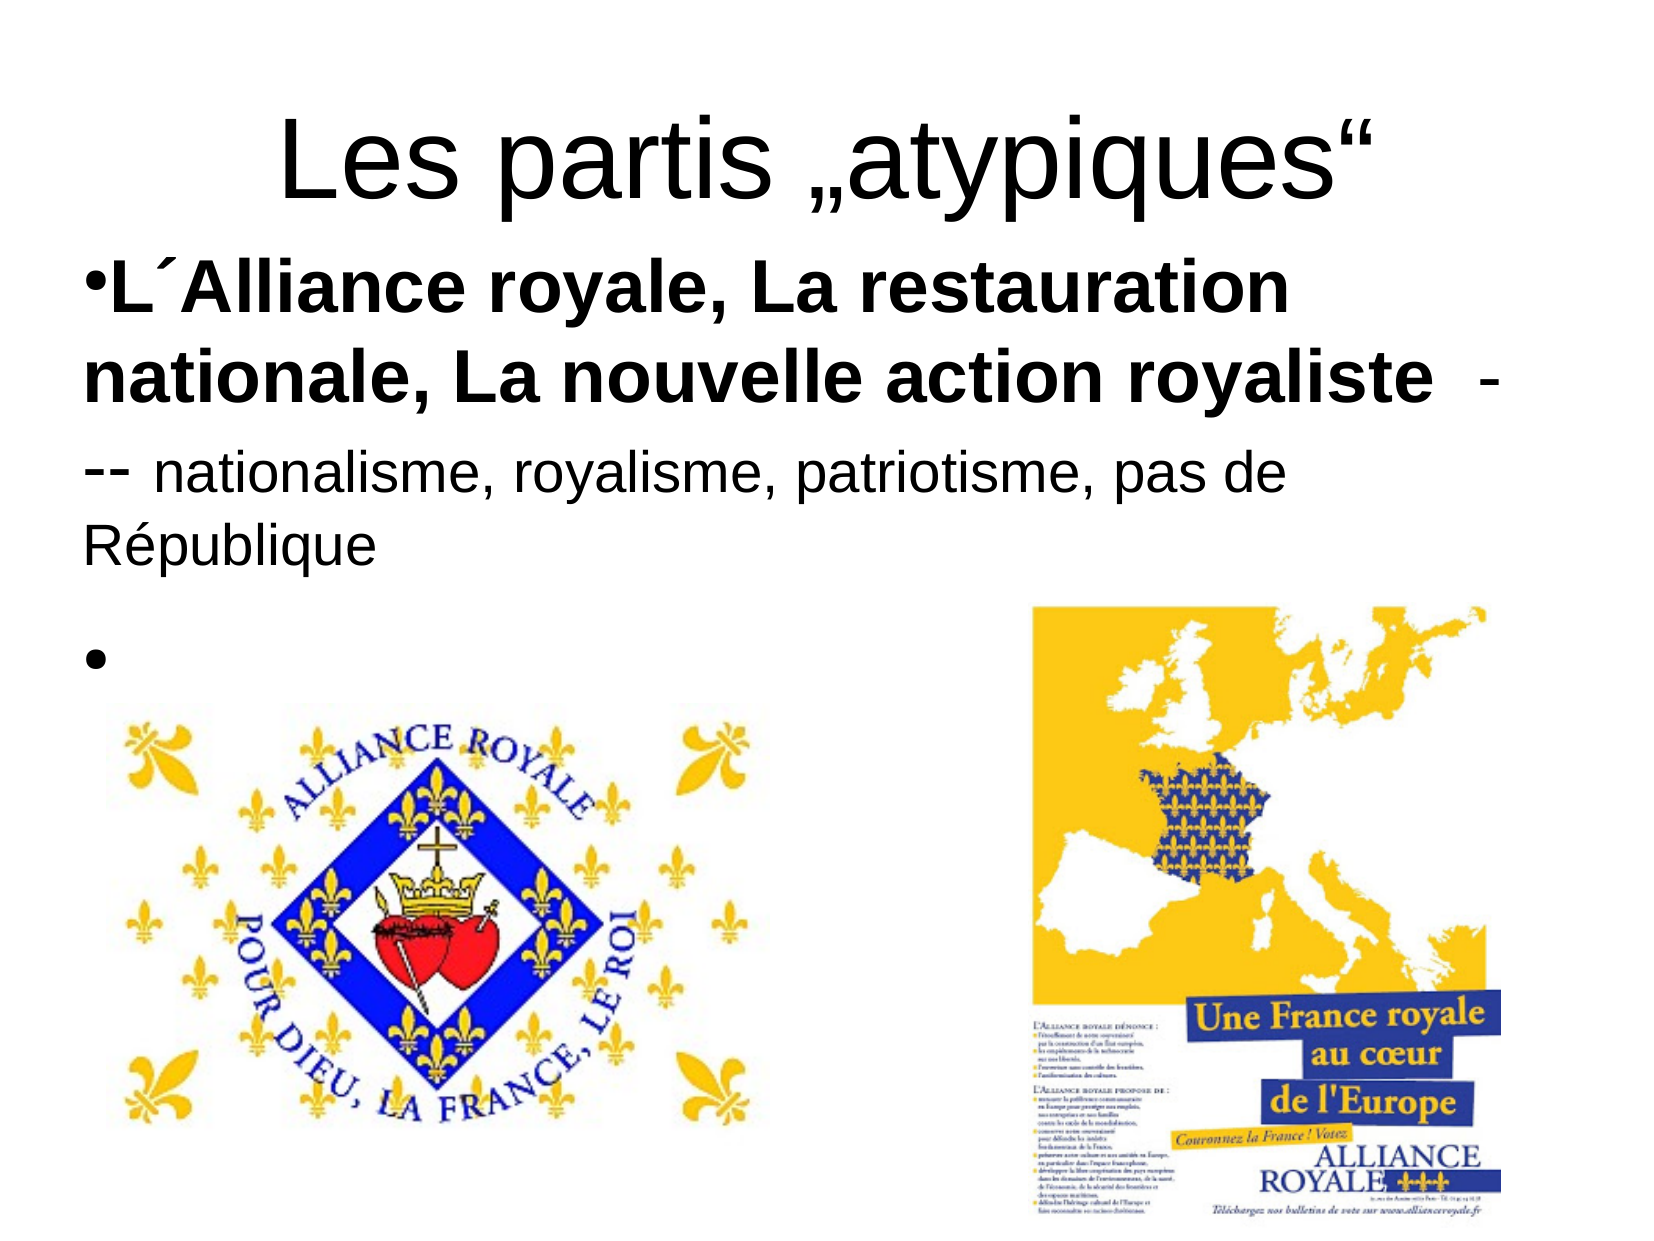

# Les partis „atypiques“
L´Alliance royale, La restauration nationale, La nouvelle action royaliste - -- nationalisme, royalisme, patriotisme, pas de République